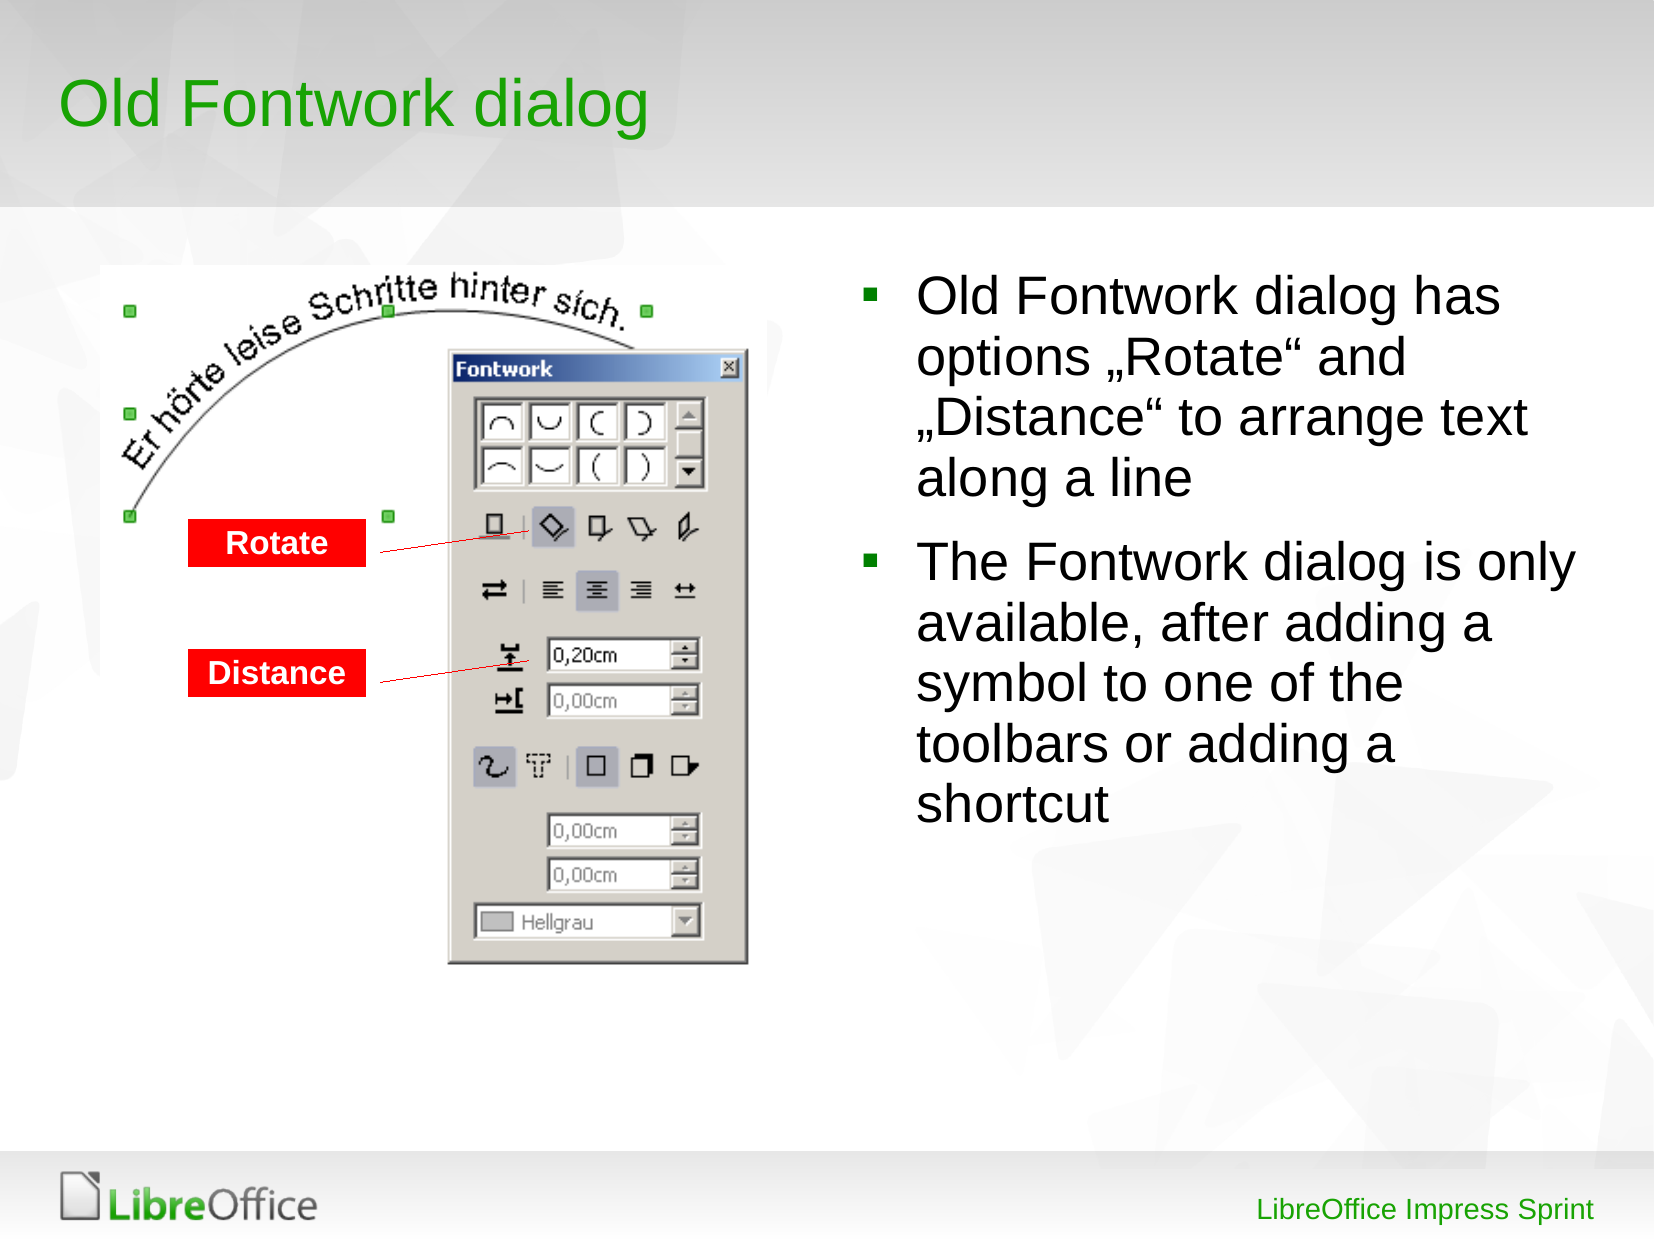

# Old Fontwork dialog
Old Fontwork dialog has options „Rotate“ and „Distance“ to arrange text along a line
The Fontwork dialog is only available, after adding a symbol to one of the toolbars or adding a shortcut
Rotate
Distance
LibreOffice Impress Sprint